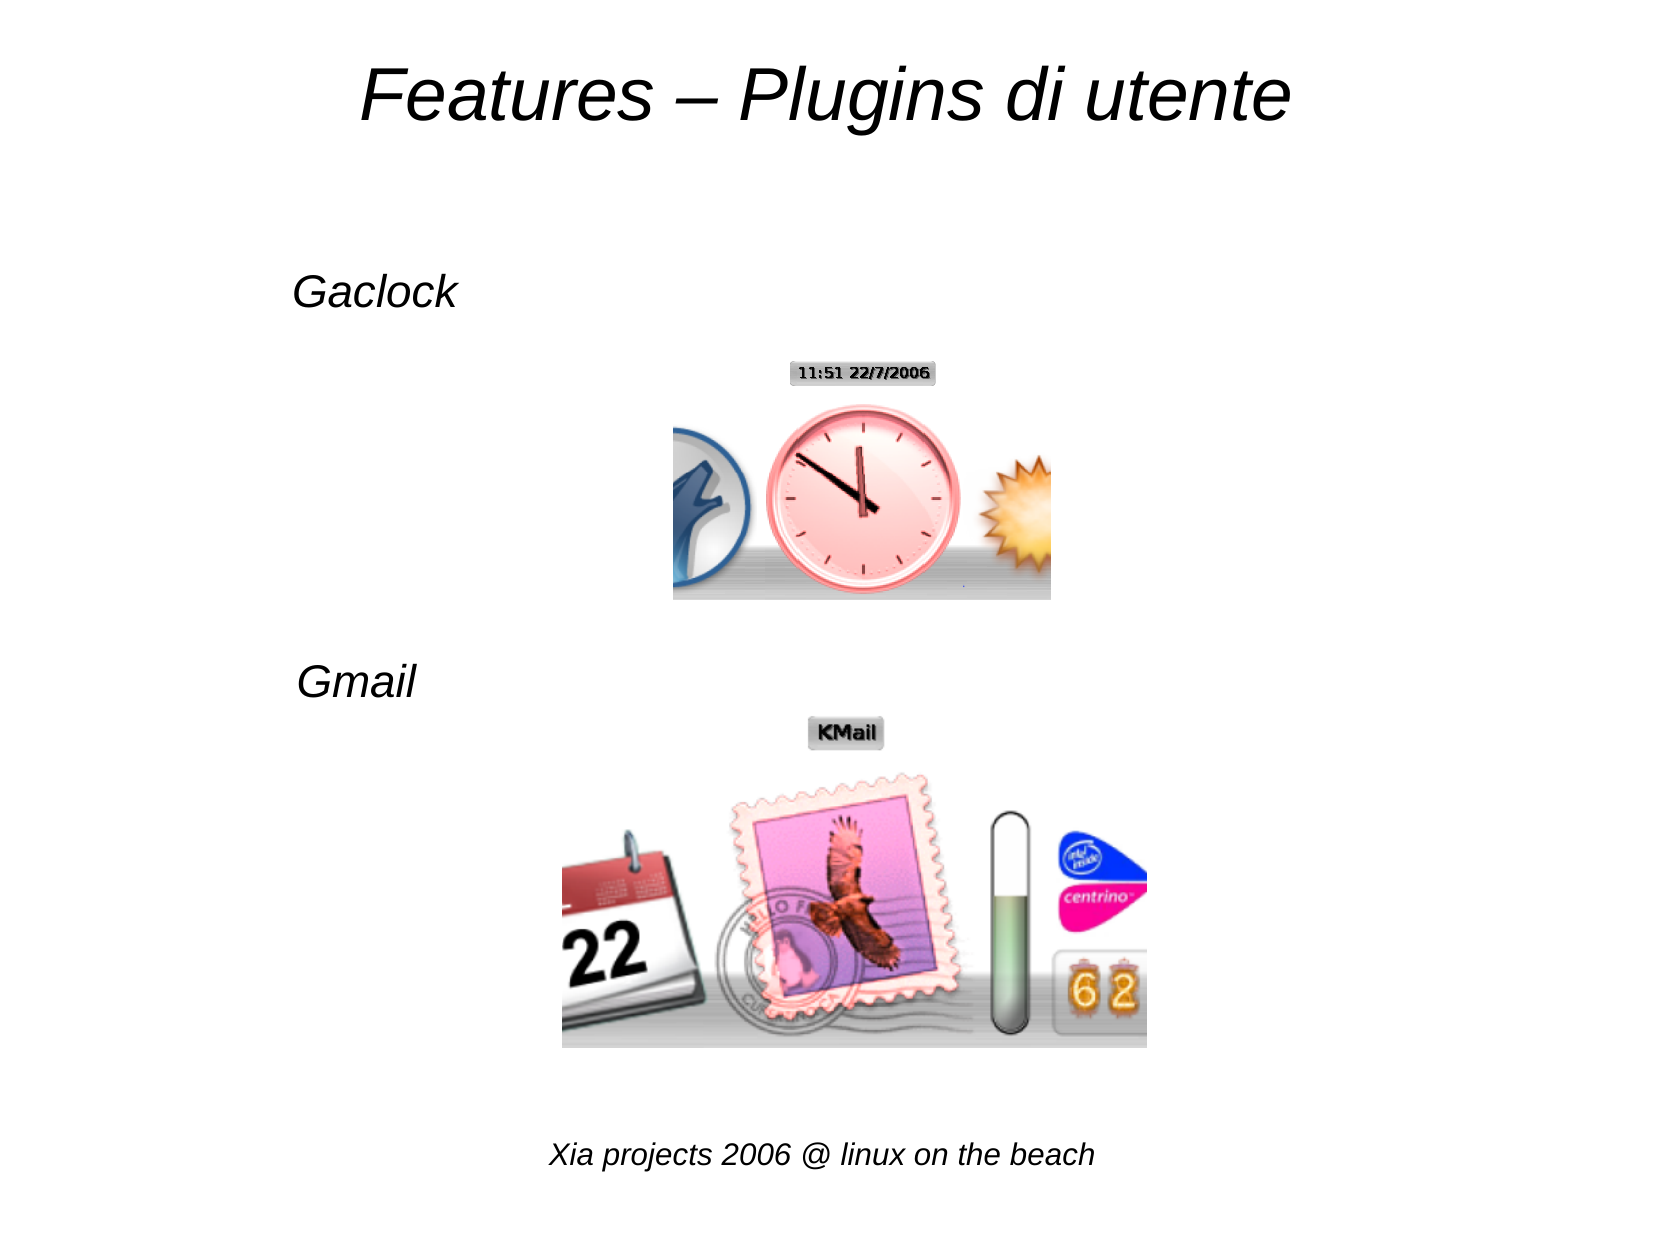

# Features – Plugins di utente
Gaclock
Gmail
Xia projects 2006 @ linux on the beach